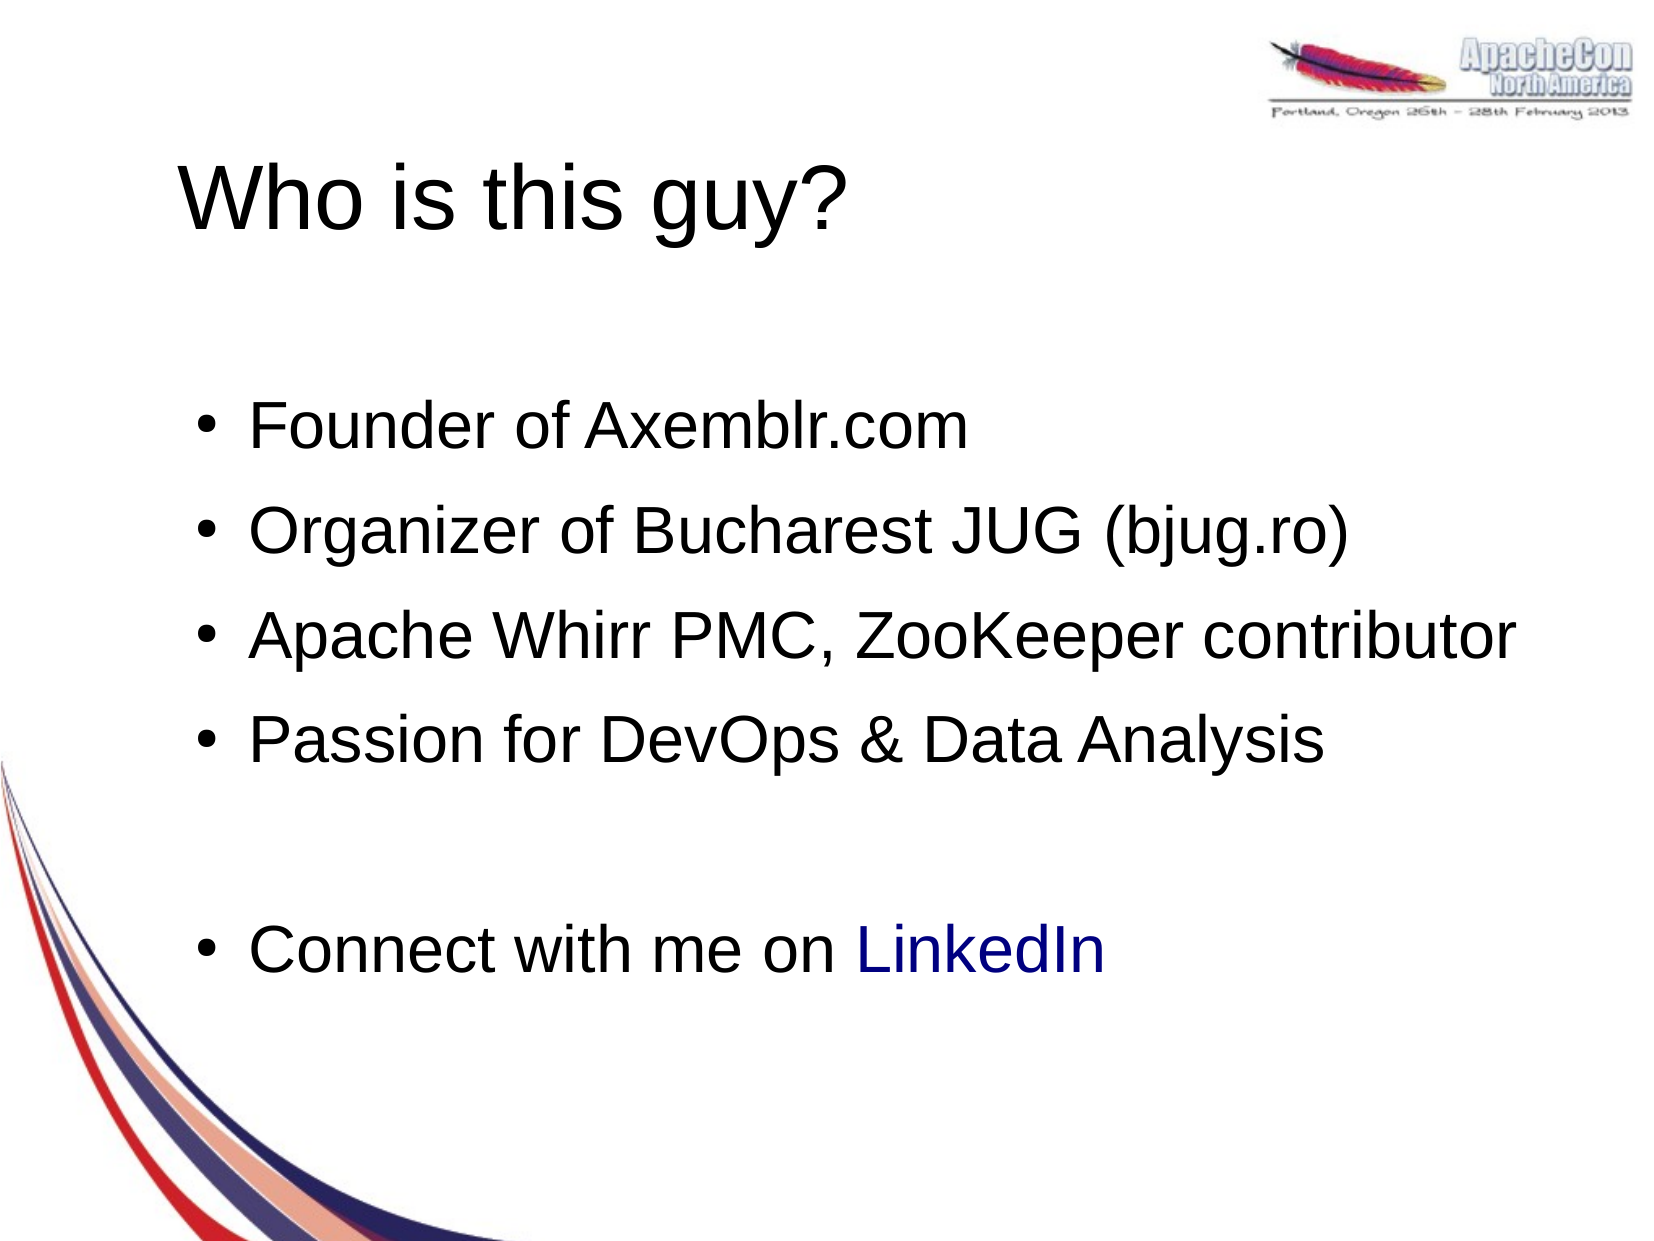

# Who is this guy?
Founder of Axemblr.com
Organizer of Bucharest JUG (bjug.ro)
Apache Whirr PMC, ZooKeeper contributor
Passion for DevOps & Data Analysis
Connect with me on LinkedIn